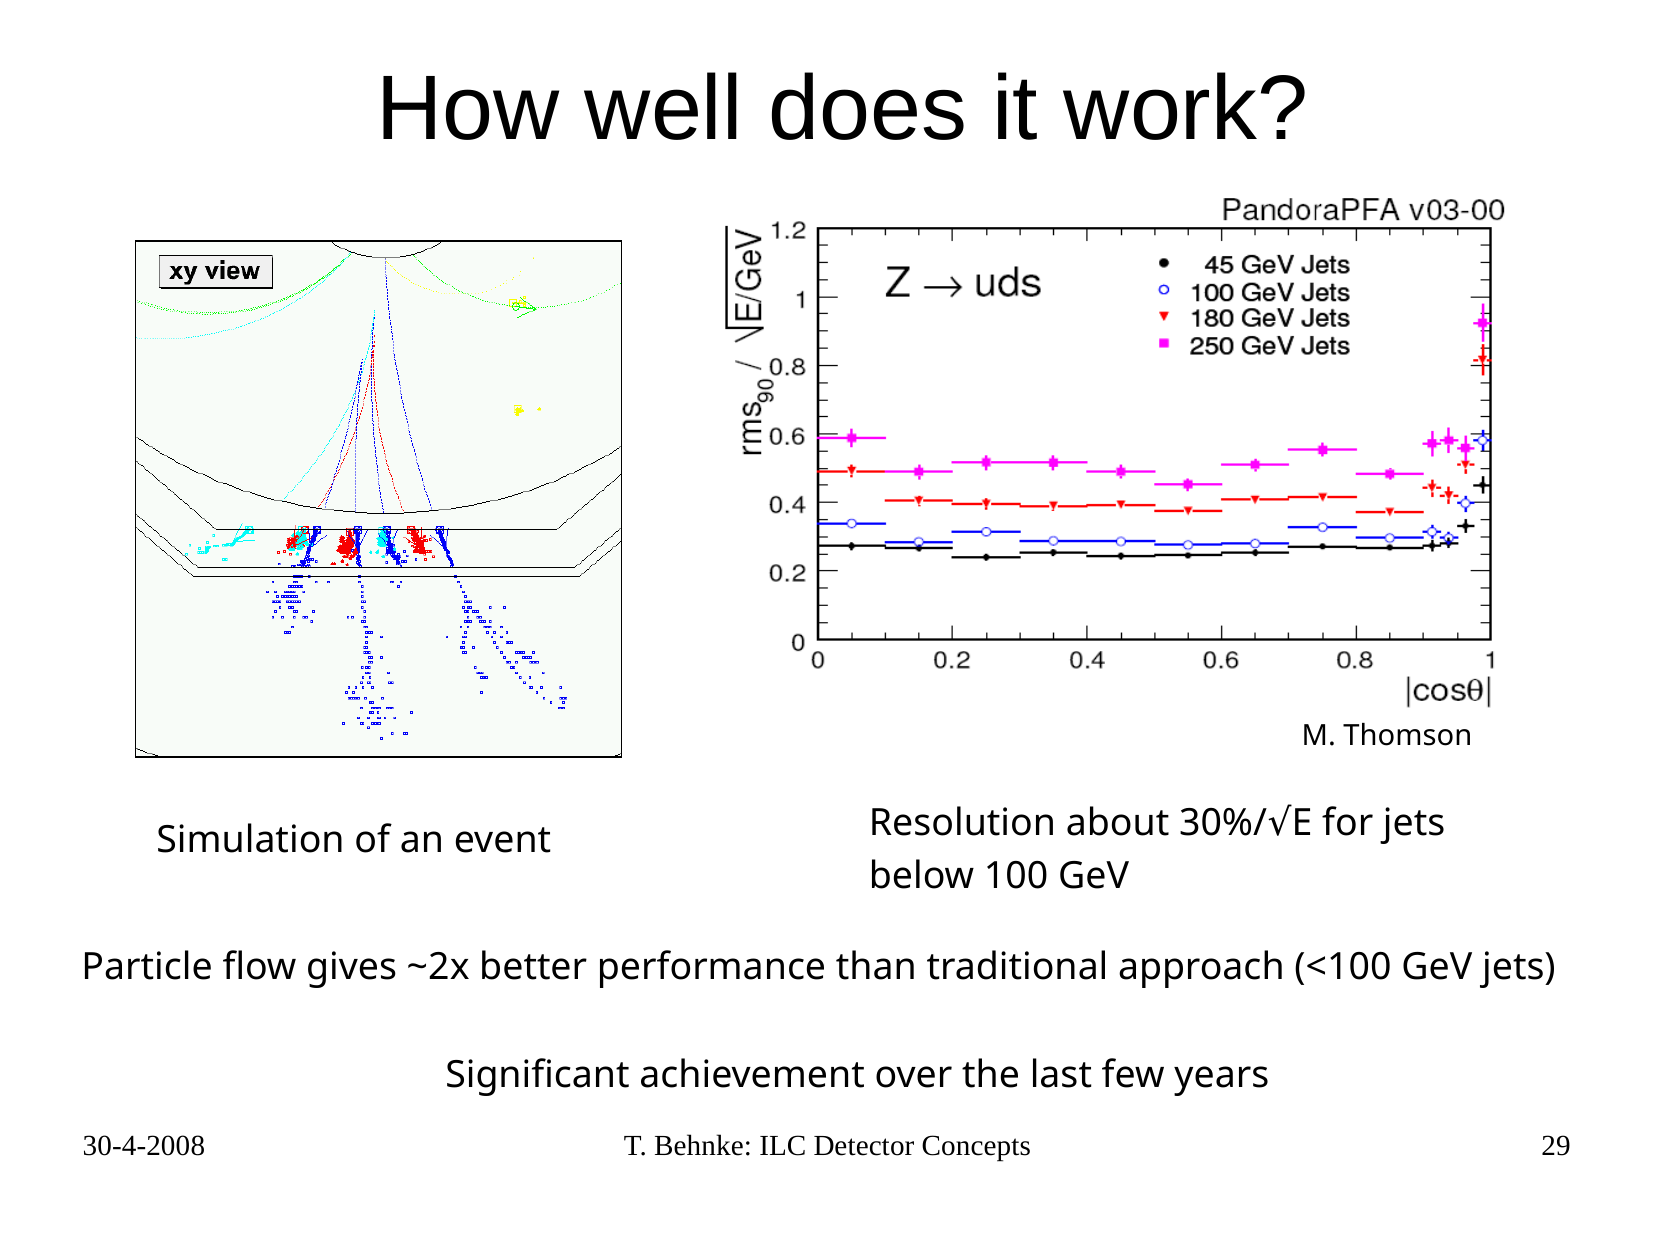

# How well does it work?
M. Thomson
Resolution about 30%/√E for jets
below 100 GeV
Simulation of an event
Particle flow gives ~2x better performance than traditional approach (<100 GeV jets)
Significant achievement over the last few years
30-4-2008
T. Behnke: ILC Detector Concepts
29